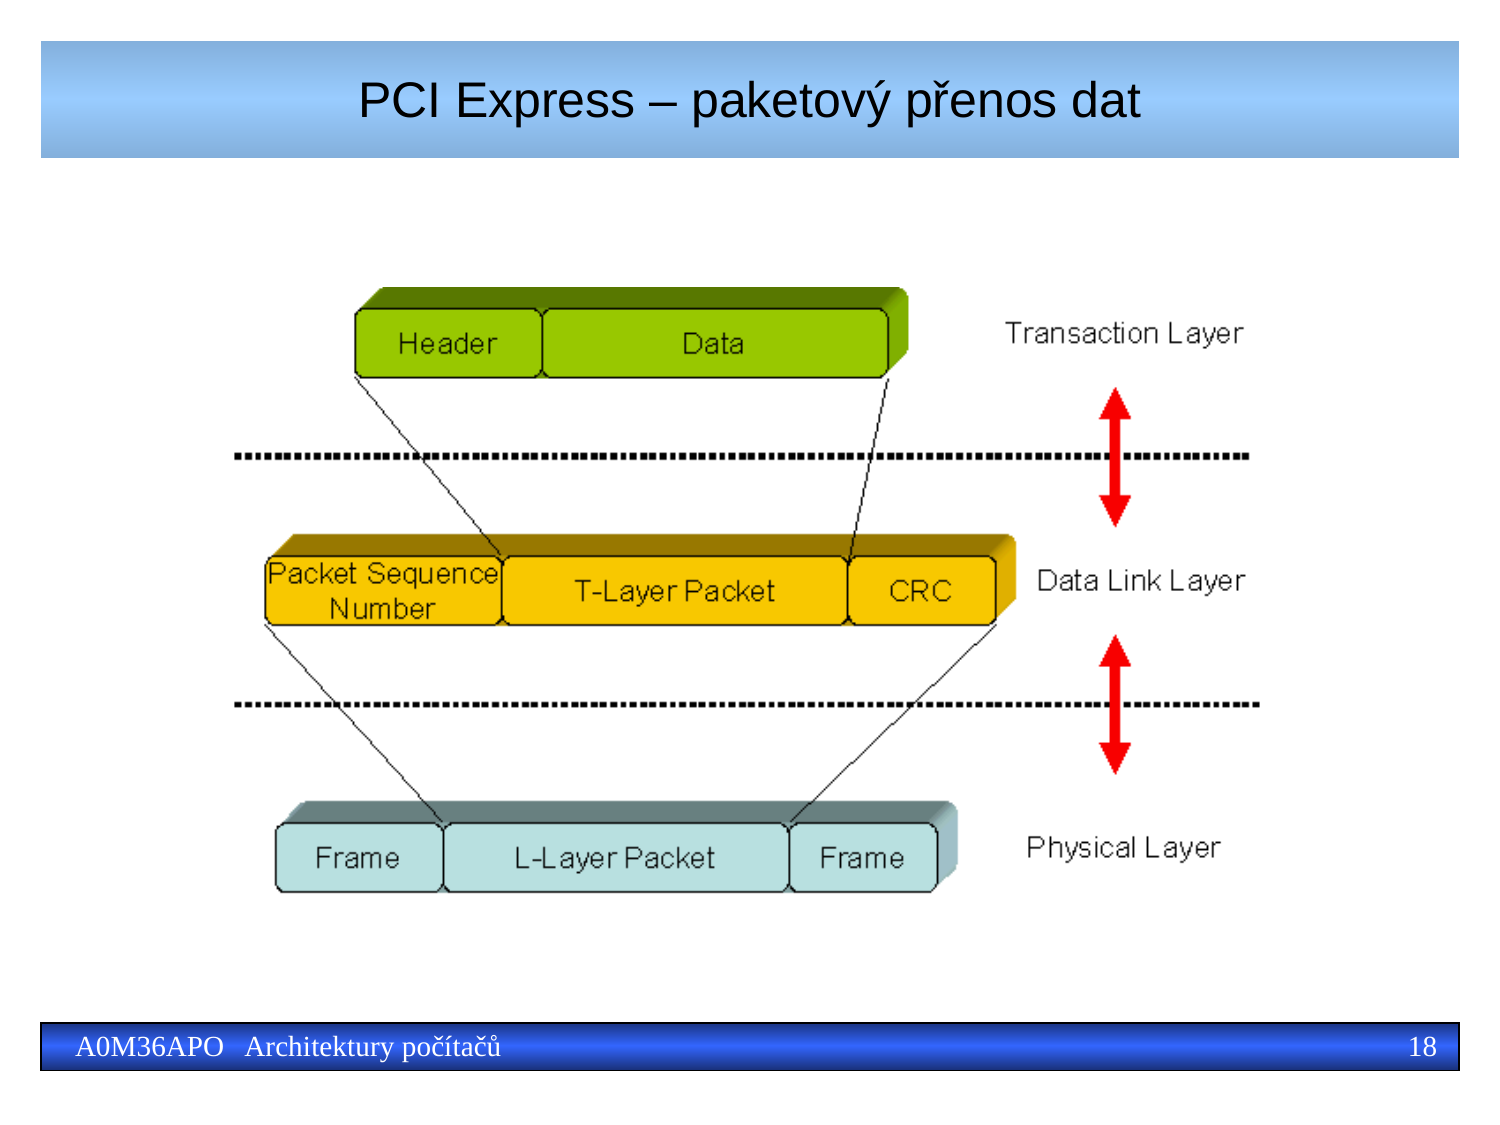

# PCI Express – paketový přenos dat
A0M36APO Architektury počítačů
18